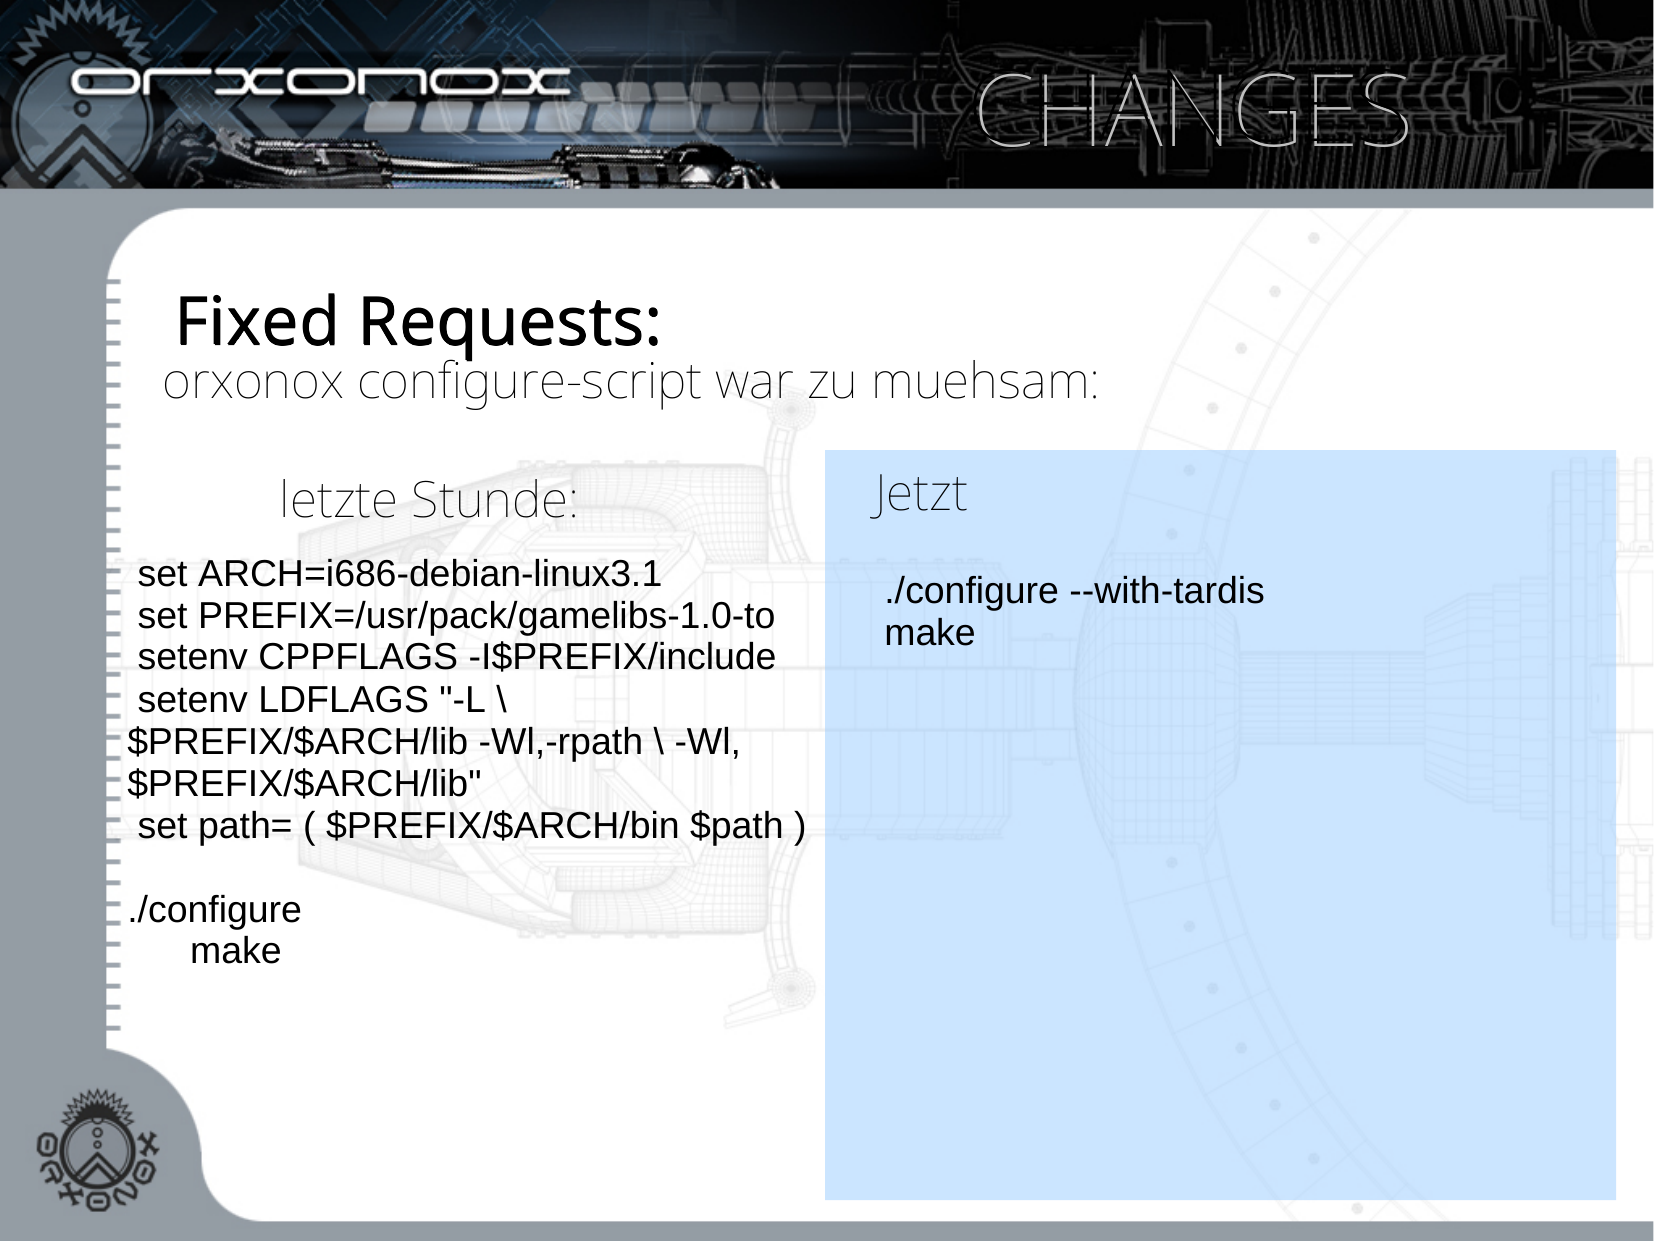

CHANGES
Fixed Requests:
orxonox configure-script war zu muehsam:
Jetzt
letzte Stunde:
 set ARCH=i686-debian-linux3.1
 set PREFIX=/usr/pack/gamelibs-1.0-to
 setenv CPPFLAGS -I$PREFIX/include
 setenv LDFLAGS "-L \ $PREFIX/$ARCH/lib -Wl,-rpath \ -Wl,$PREFIX/$ARCH/lib"
 set path= ( $PREFIX/$ARCH/bin $path )
./configure
 make
./configure --with-tardis
make